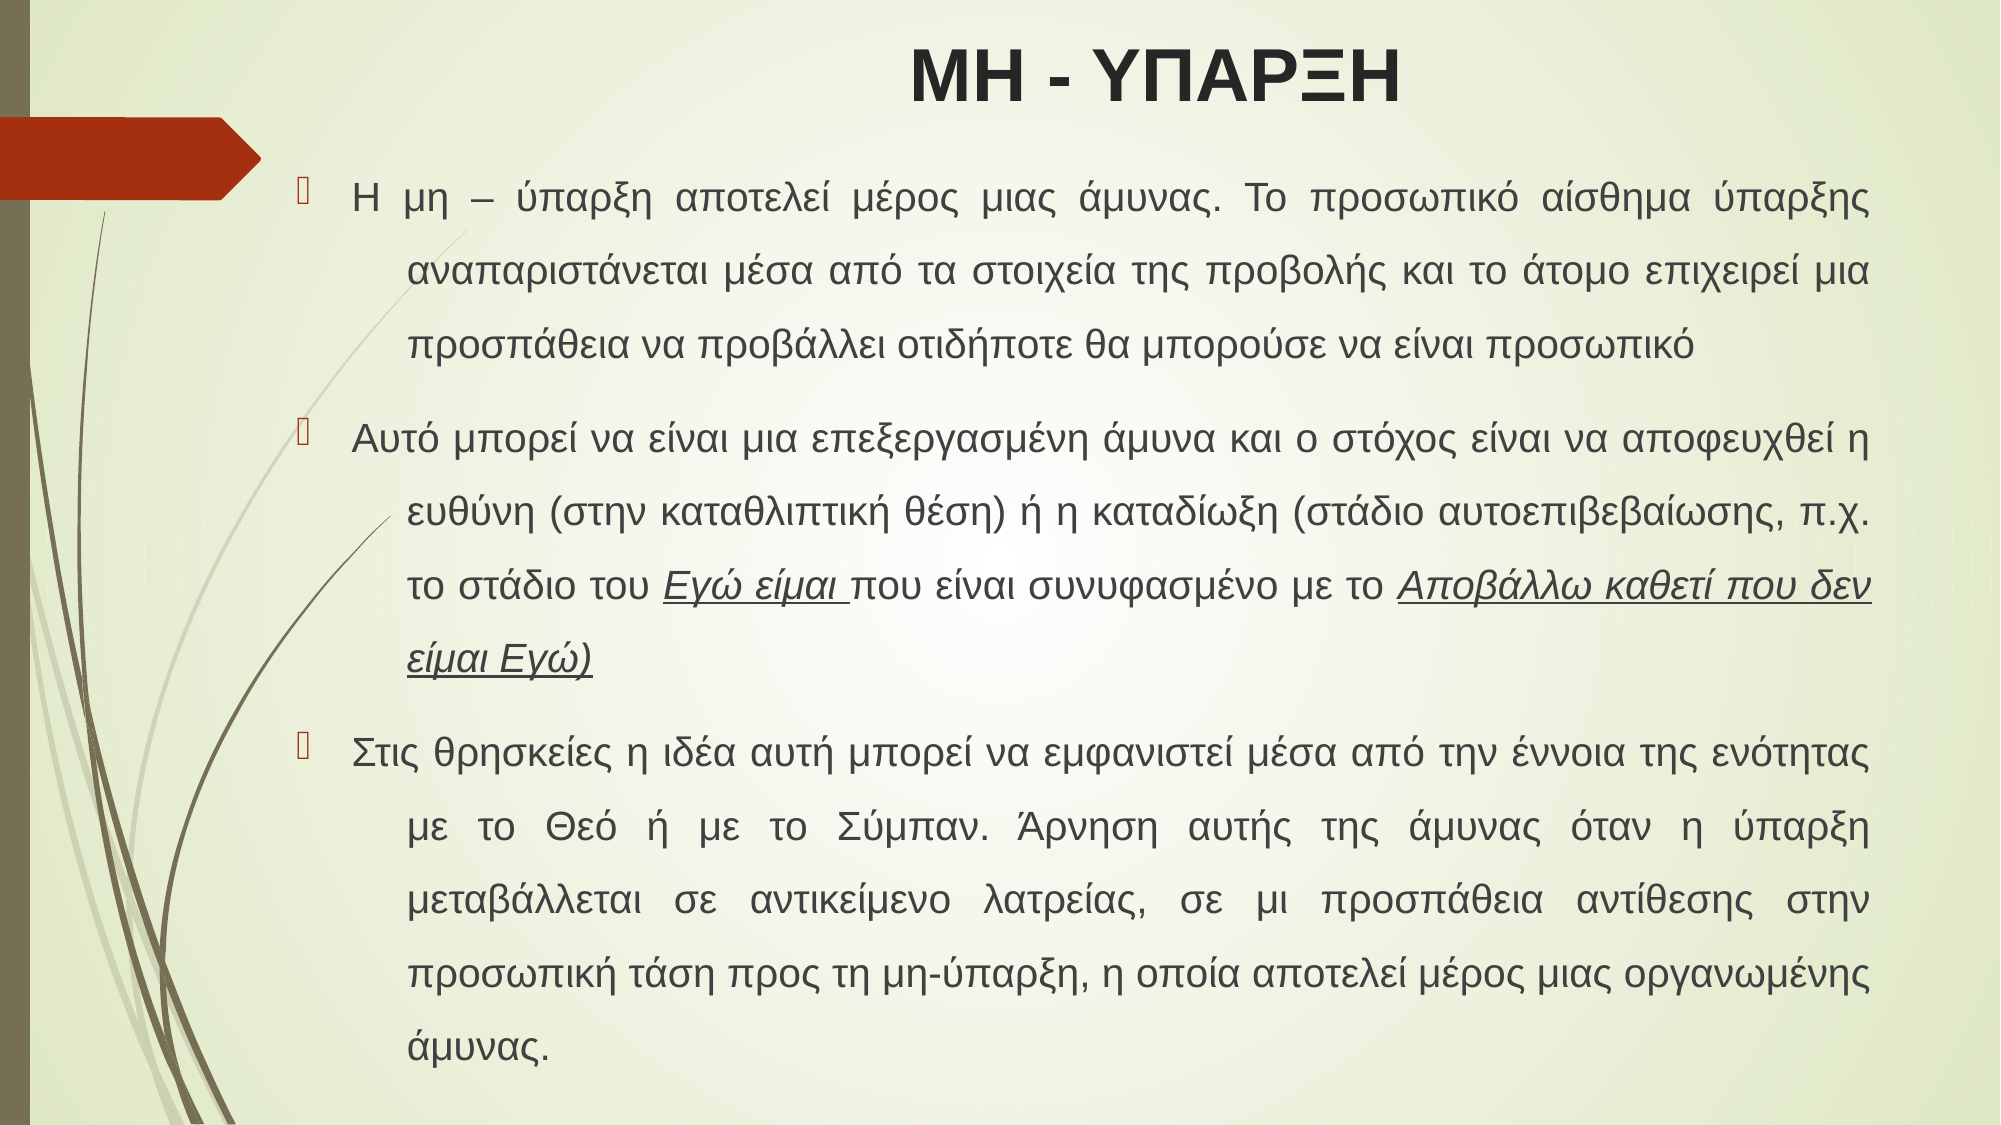

# ΜΗ - ΥΠΑΡΞΗ
Η μη – ύπαρξη αποτελεί μέρος μιας άμυνας. Το προσωπικό αίσθημα ύπαρξης αναπαριστάνεται μέσα από τα στοιχεία της προβολής και το άτομο επιχειρεί μια προσπάθεια να προβάλλει οτιδήποτε θα μπορούσε να είναι προσωπικό
Αυτό μπορεί να είναι μια επεξεργασμένη άμυνα και ο στόχος είναι να αποφευχθεί η ευθύνη (στην καταθλιπτική θέση) ή η καταδίωξη (στάδιο αυτοεπιβεβαίωσης, π.χ. το στάδιο του Εγώ είμαι που είναι συνυφασμένο με το Αποβάλλω καθετί που δεν είμαι Εγώ)
Στις θρησκείες η ιδέα αυτή μπορεί να εμφανιστεί μέσα από την έννοια της ενότητας με το Θεό ή με το Σύμπαν. Άρνηση αυτής της άμυνας όταν η ύπαρξη μεταβάλλεται σε αντικείμενο λατρείας, σε μι προσπάθεια αντίθεσης στην προσωπική τάση προς τη μη-ύπαρξη, η οποία αποτελεί μέρος μιας οργανωμένης άμυνας.